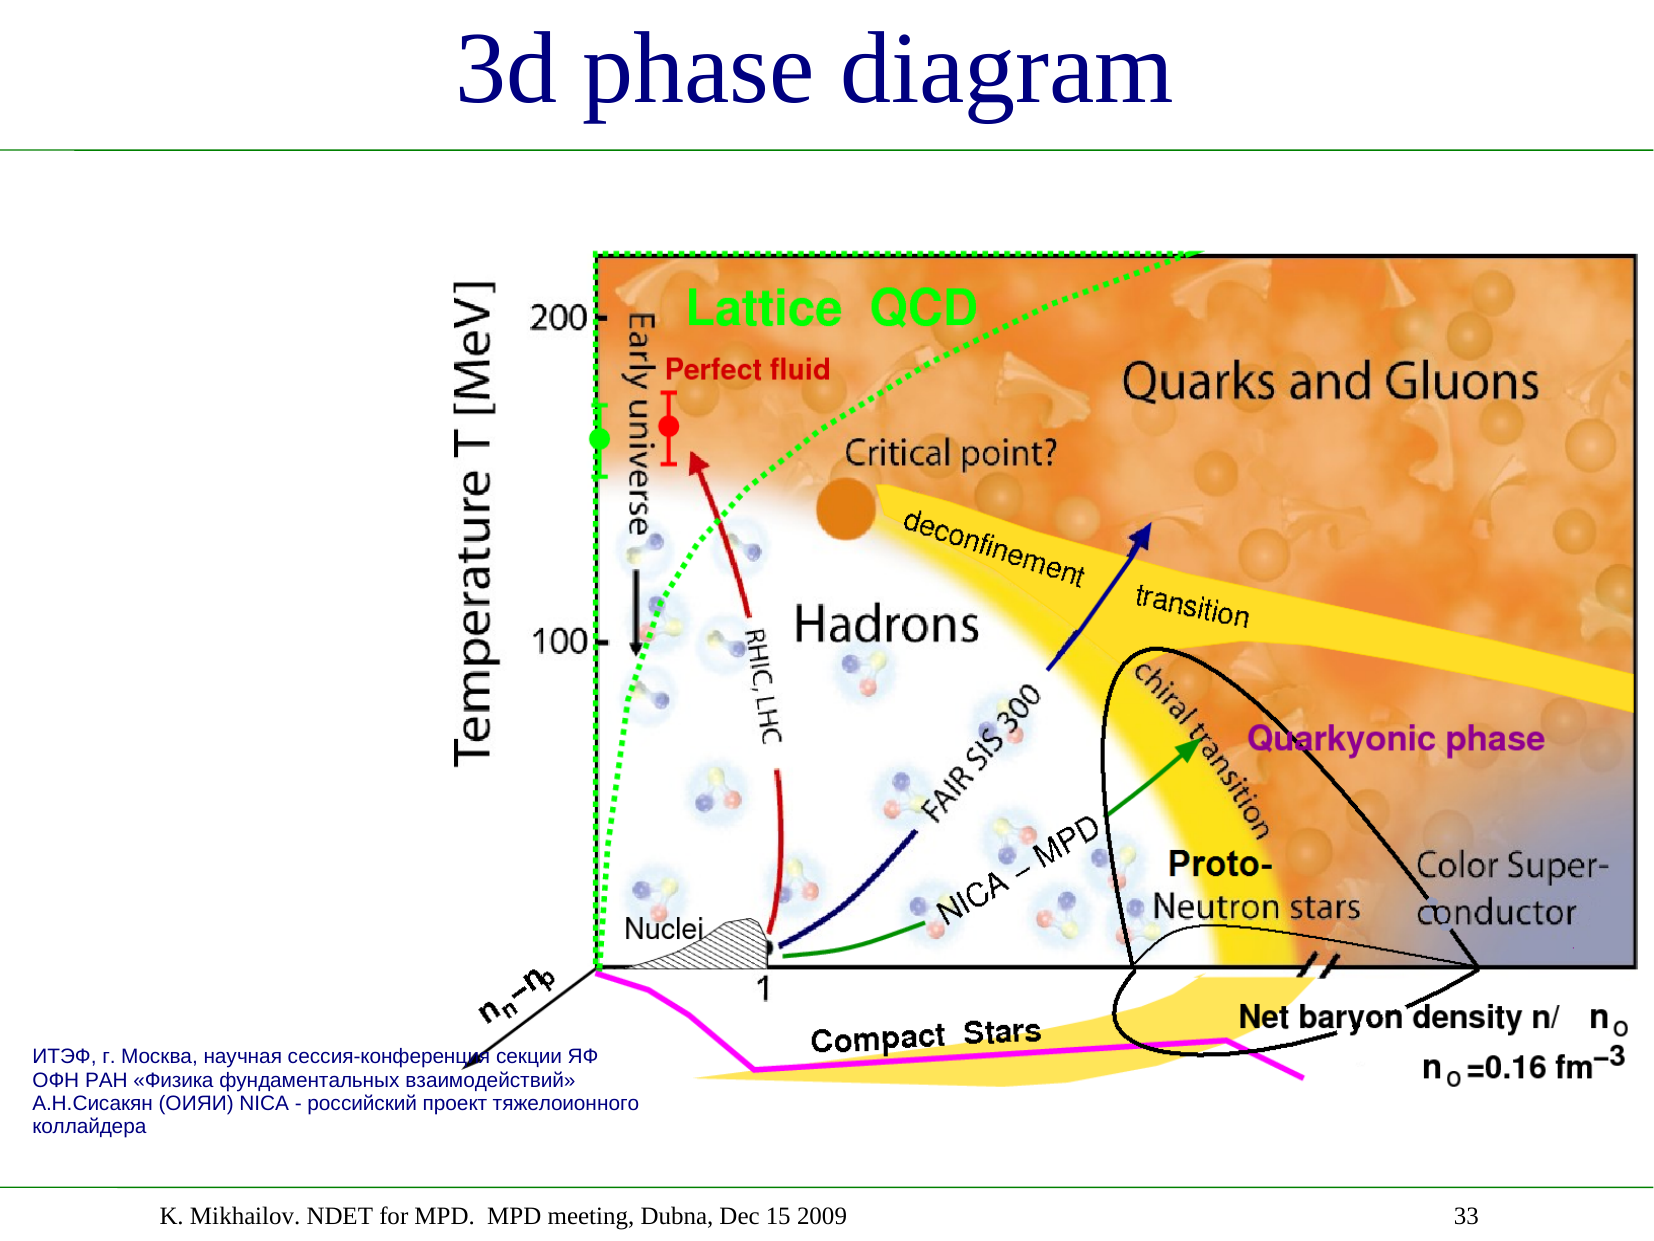

# 3d phase diagram
ИТЭФ, г. Москва, научная сессия-конференция секции ЯФ ОФН РАН «Физика фундаментальных взаимодействий» А.Н.Сисакян (ОИЯИ) NICA - российский проект тяжелоионного коллайдера
K. Mikhailov. NDET for MPD. MPD meeting, Dubna, Dec 15 2009